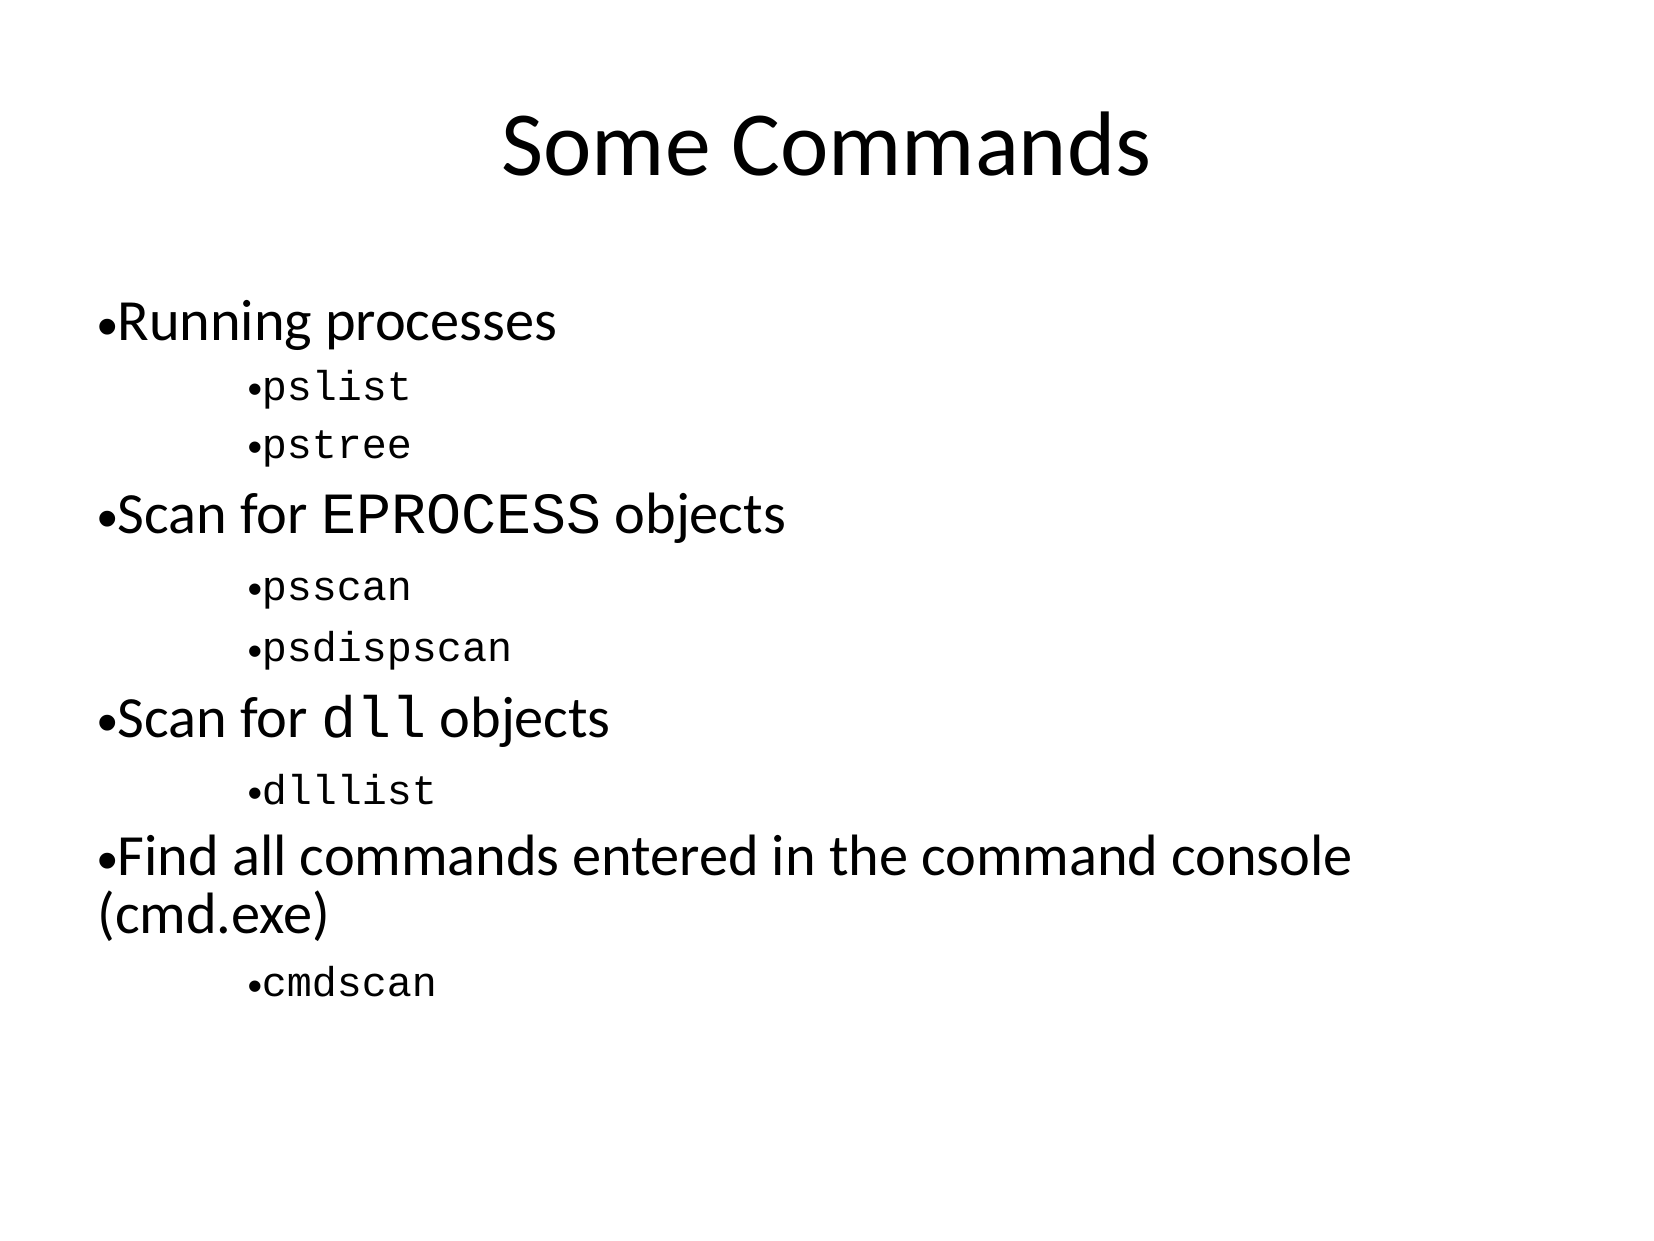

Some Commands
Running processes
pslist
pstree
Scan for EPROCESS objects
psscan
psdispscan
Scan for dll objects
dlllist
Find all commands entered in the command console (cmd.exe)
cmdscan